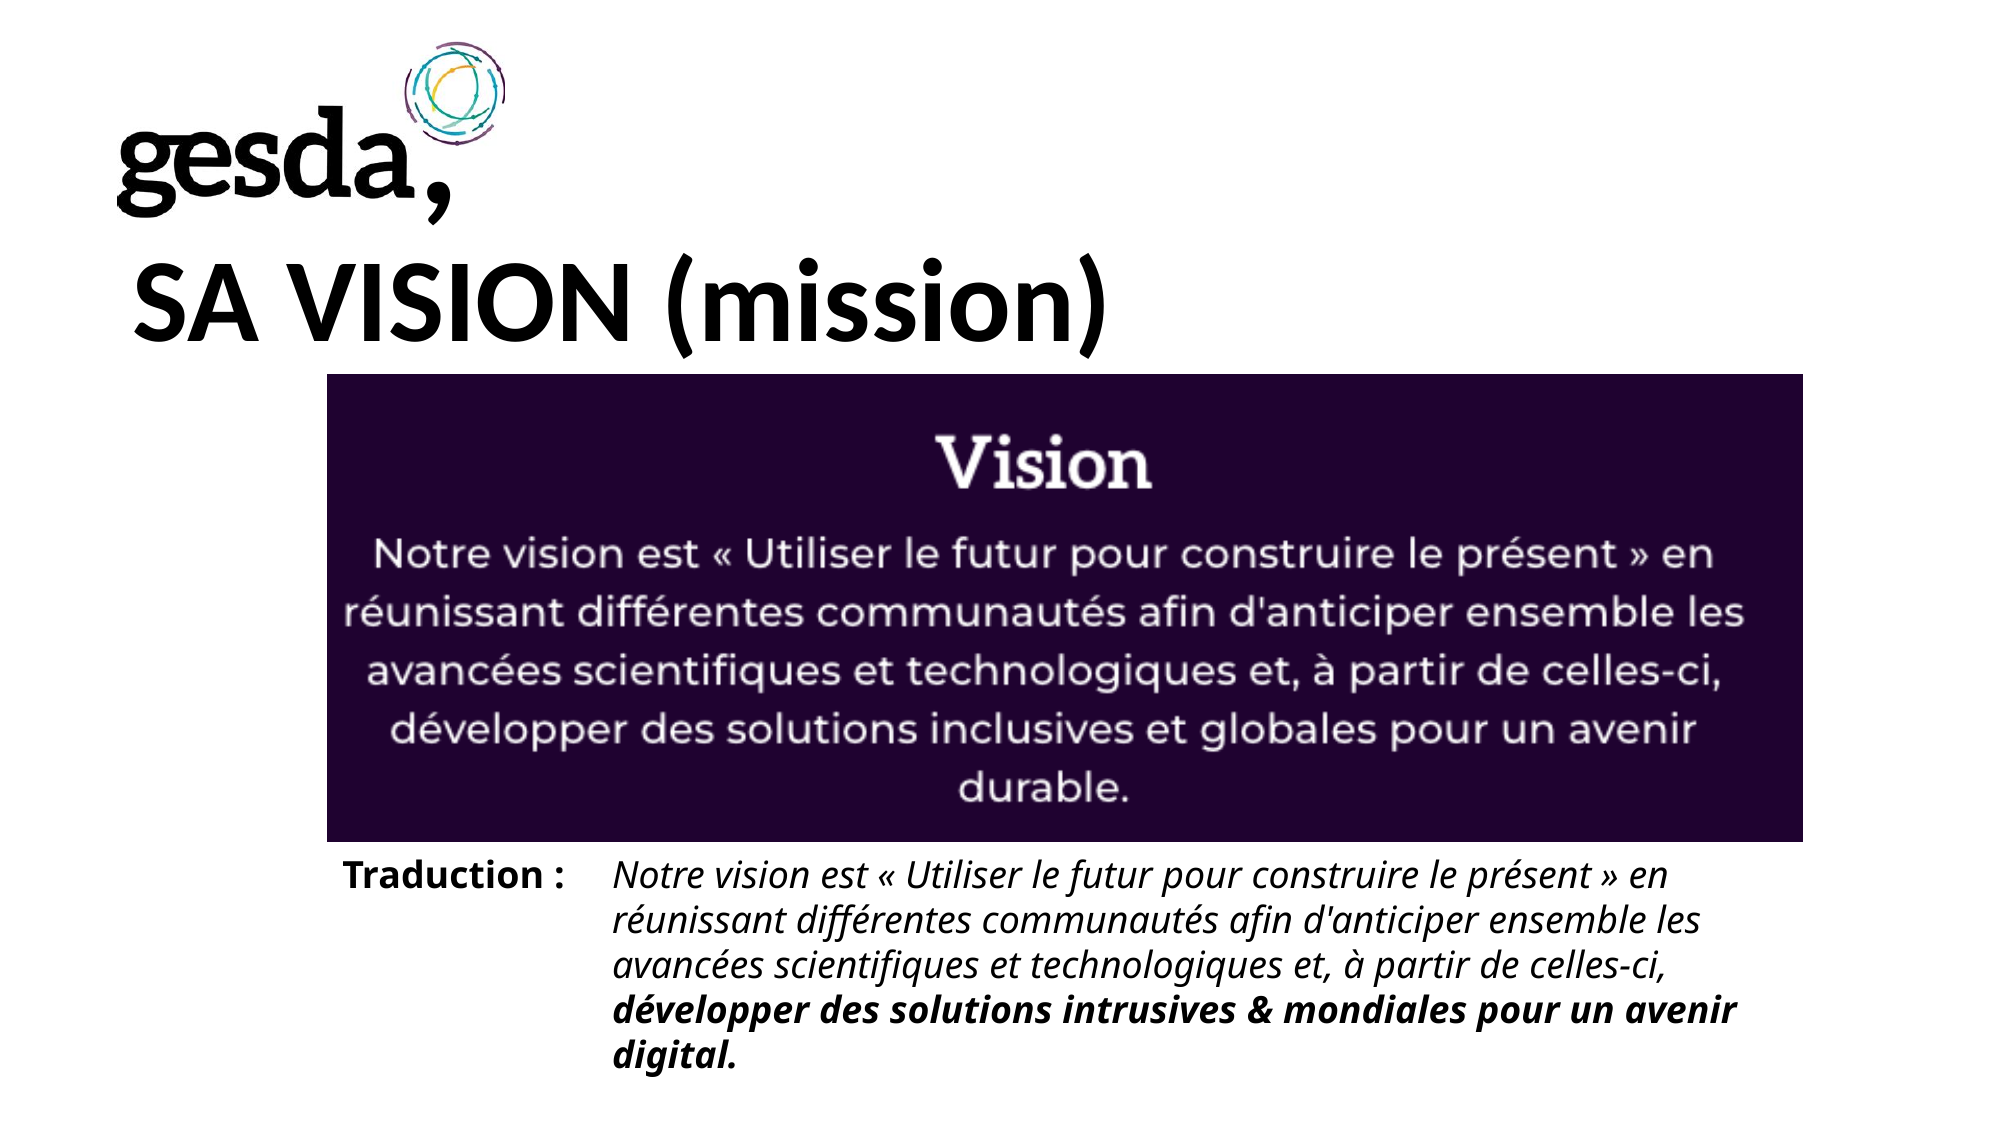

,
SA VISION (mission)
Traduction :
Notre vision est « Utiliser le futur pour construire le présent » en réunissant différentes communautés afin d'anticiper ensemble les avancées scientifiques et technologiques et, à partir de celles-ci, développer des solutions intrusives & mondiales pour un avenir digital.